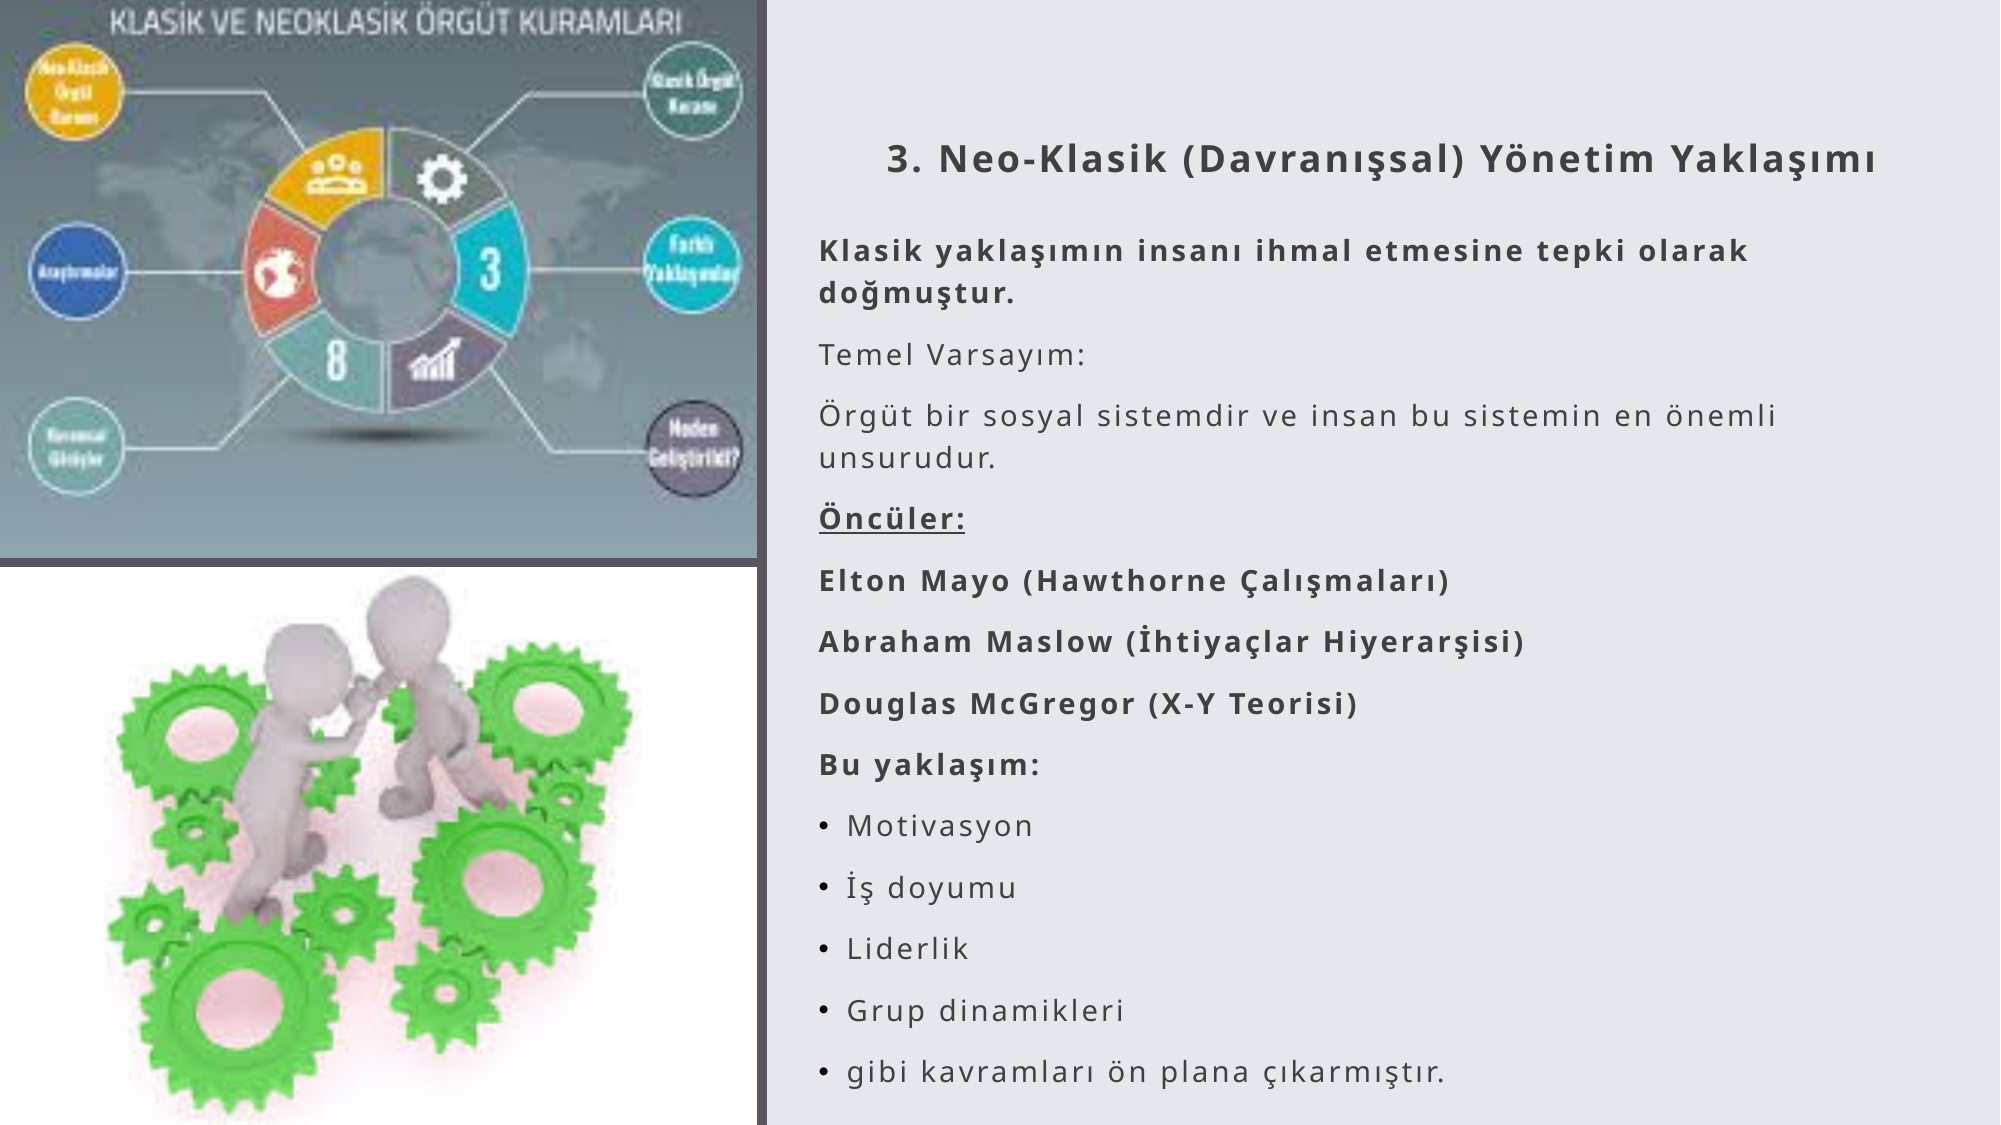

# 3. Neo-Klasik (Davranışsal) Yönetim Yaklaşımı
Klasik yaklaşımın insanı ihmal etmesine tepki olarak doğmuştur.
Temel Varsayım:
Örgüt bir sosyal sistemdir ve insan bu sistemin en önemli unsurudur.
Öncüler:
Elton Mayo (Hawthorne Çalışmaları)
Abraham Maslow (İhtiyaçlar Hiyerarşisi)
Douglas McGregor (X-Y Teorisi)
Bu yaklaşım:
Motivasyon
İş doyumu
Liderlik
Grup dinamikleri
gibi kavramları ön plana çıkarmıştır.